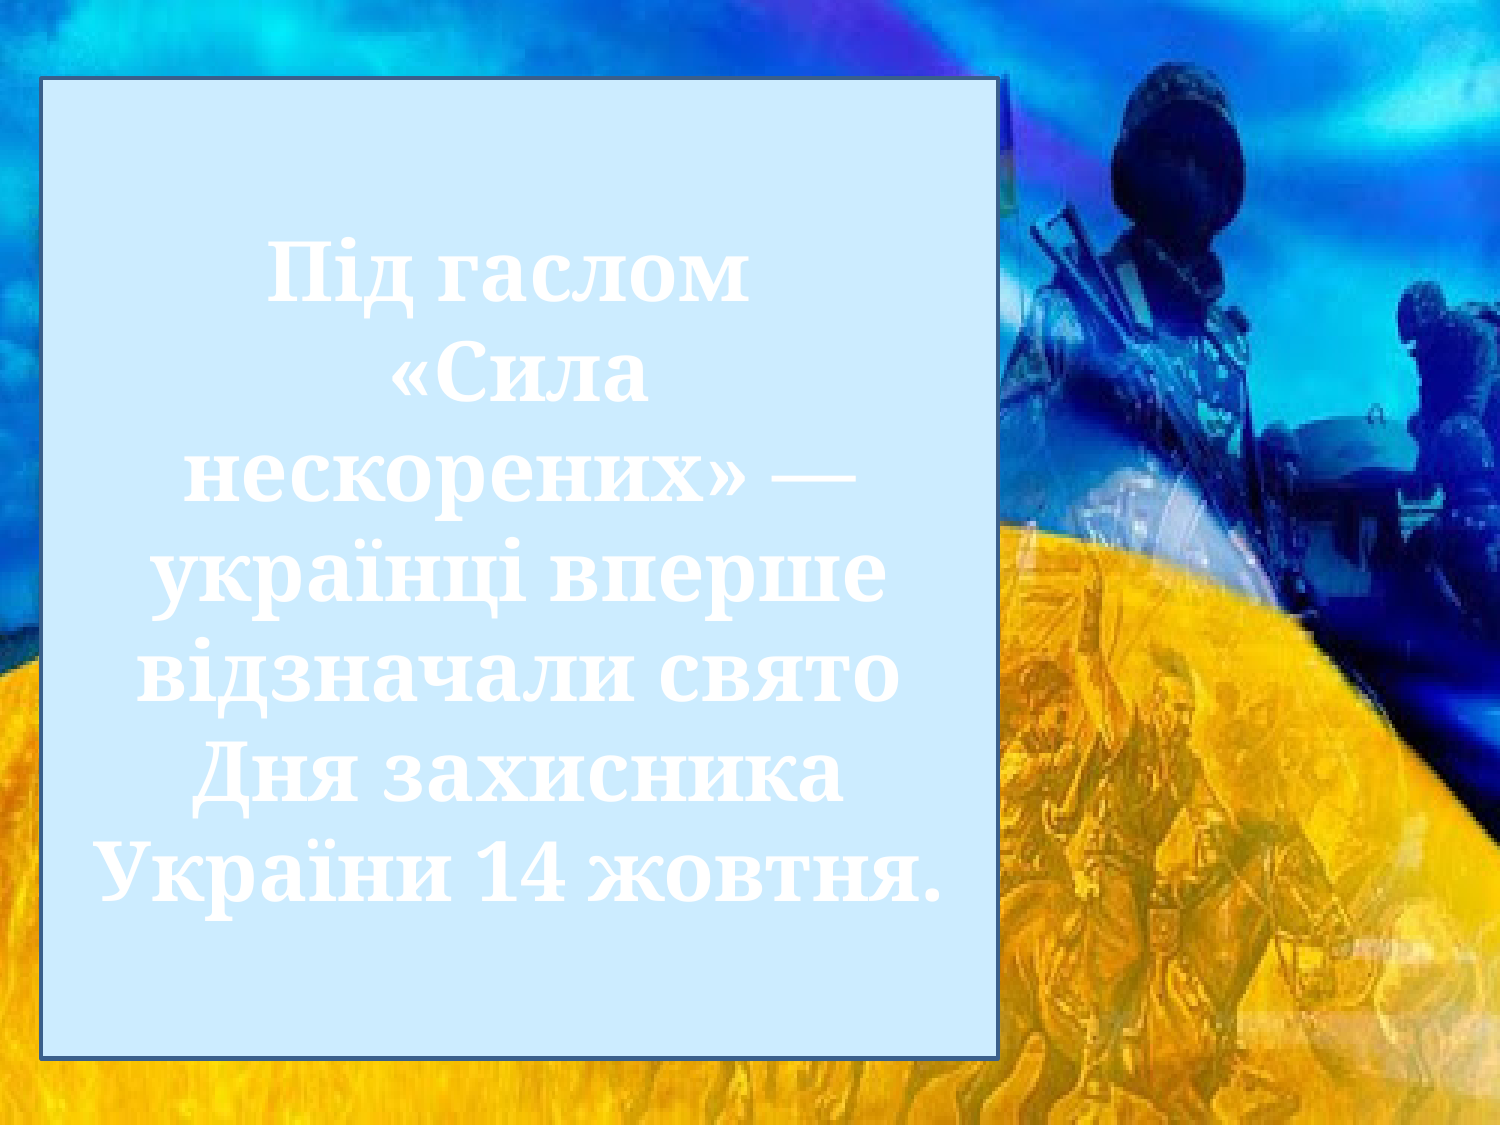

Під гаслом
«Сила нескорених» — українці вперше відзначали свято Дня захисника України 14 жовтня.